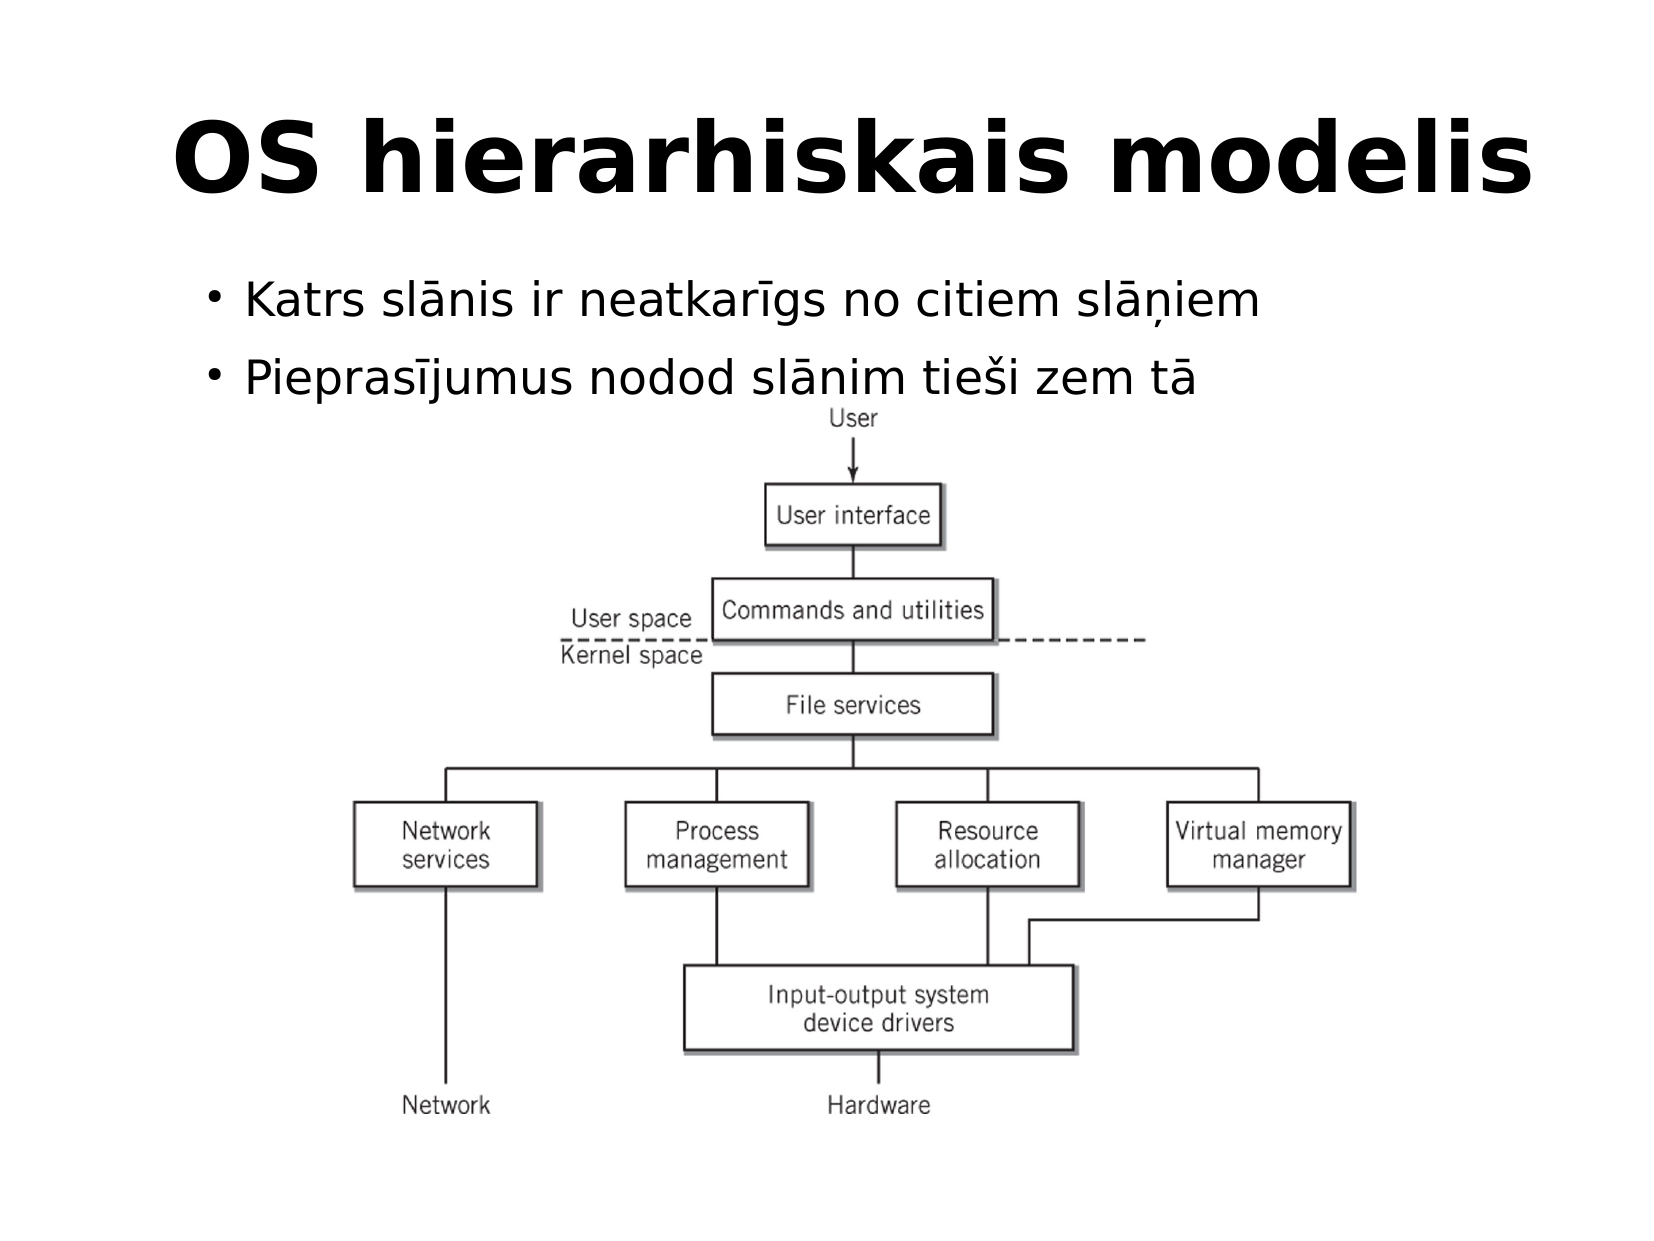

# OS hierarhiskais modelis
Katrs slānis ir neatkarīgs no citiem slāņiem
Pieprasījumus nodod slānim tieši zem tā